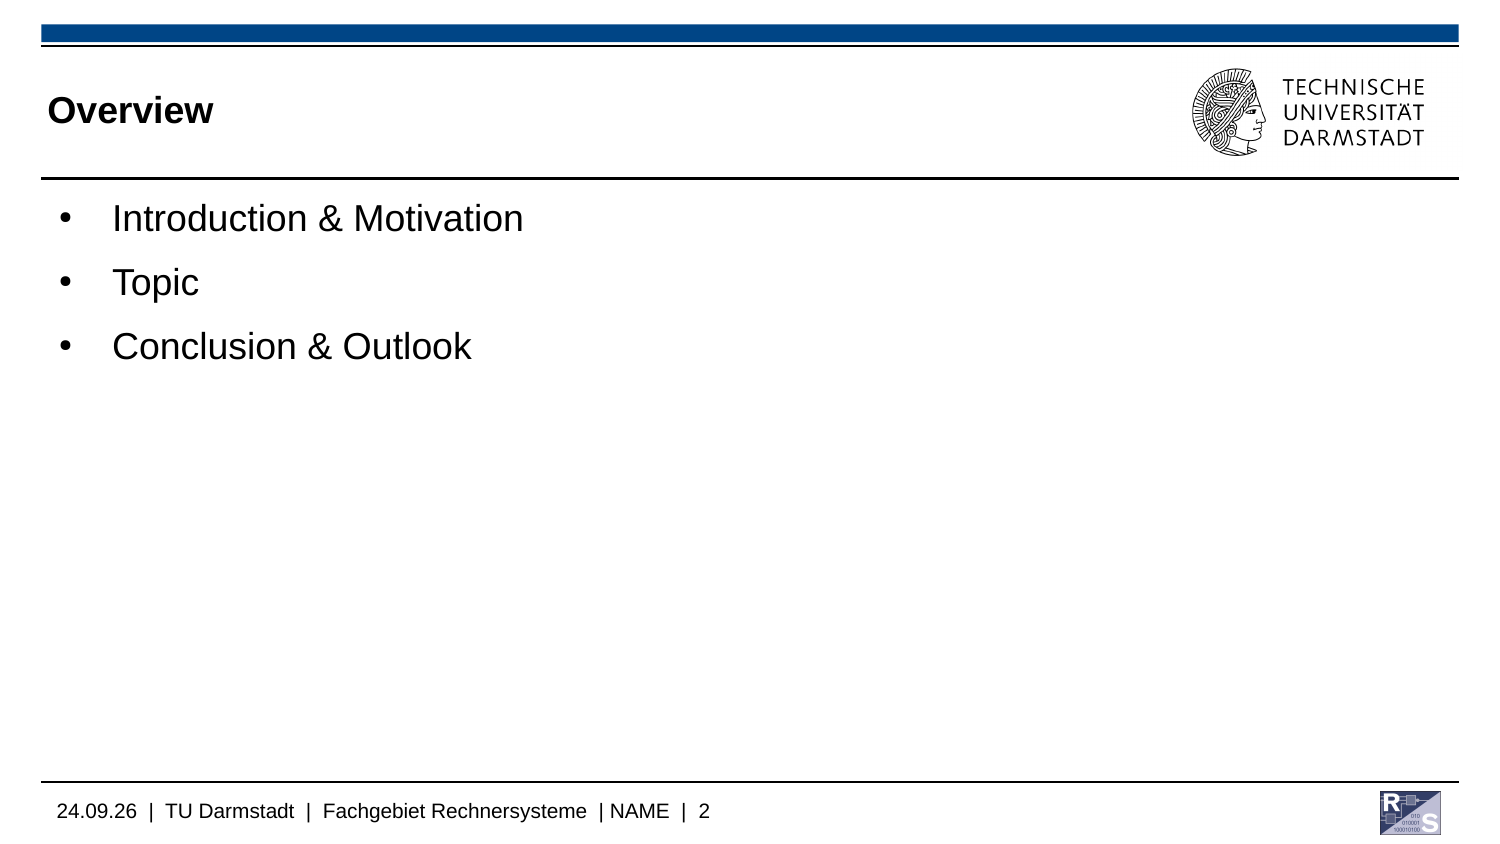

# Overview
Introduction & Motivation
Topic
Conclusion & Outlook